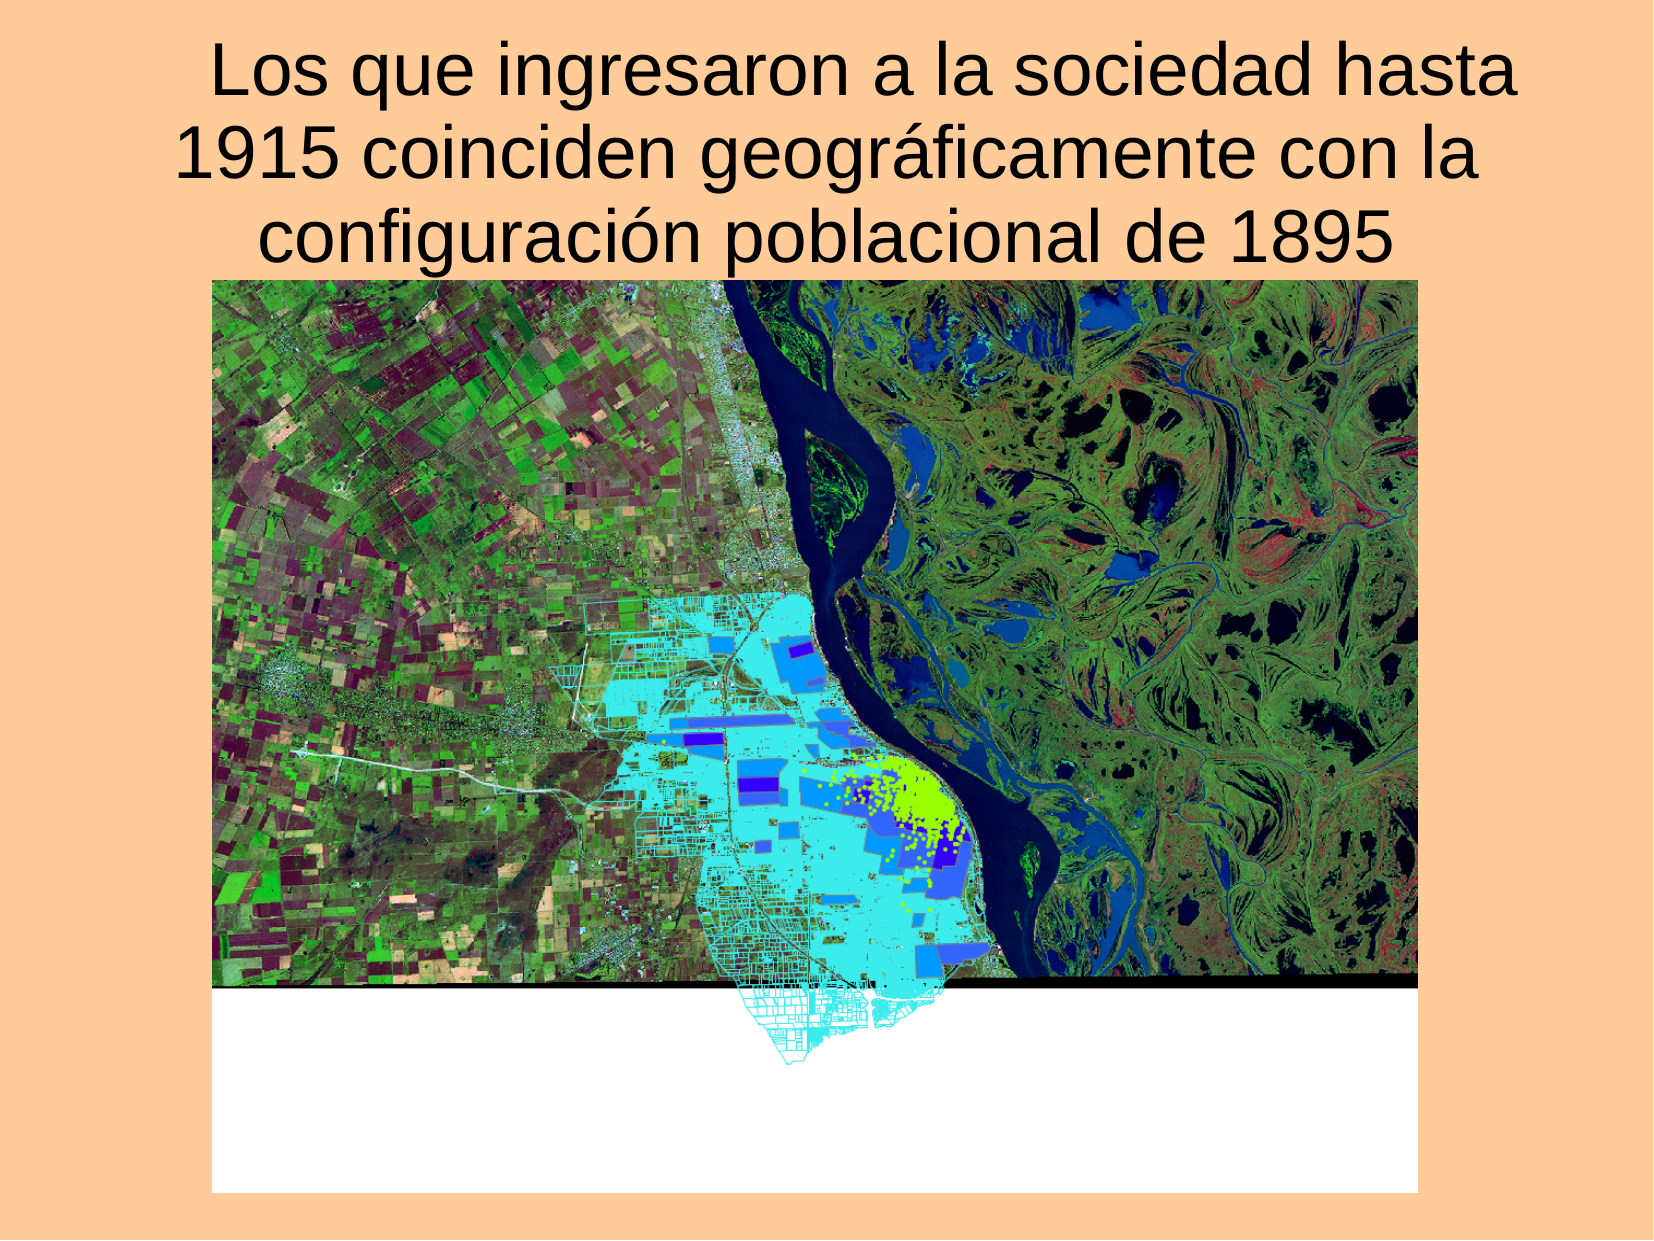

# Los que ingresaron a la sociedad hasta 1915 coinciden geográficamente con la configuración poblacional de 1895